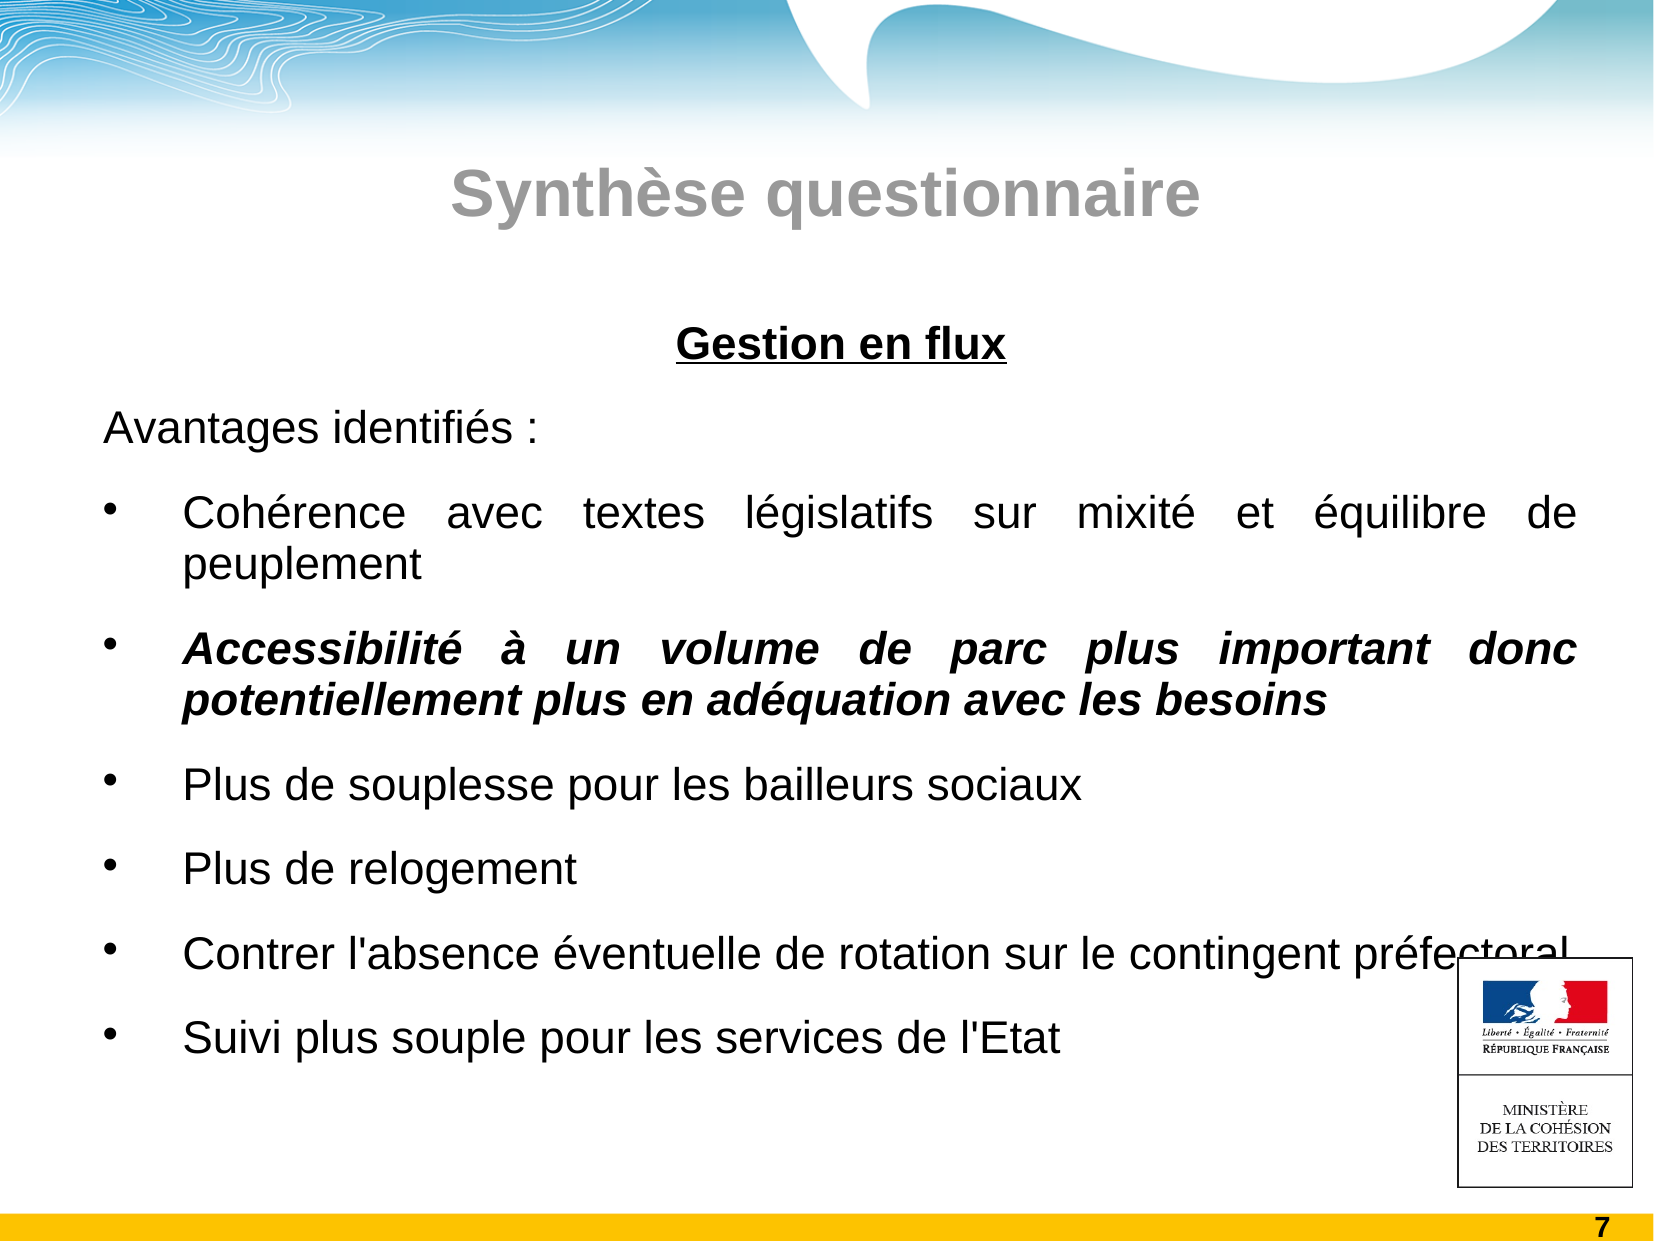

Synthèse questionnaire
Gestion en flux
Avantages identifiés :
Cohérence avec textes législatifs sur mixité et équilibre de peuplement
Accessibilité à un volume de parc plus important donc potentiellement plus en adéquation avec les besoins
Plus de souplesse pour les bailleurs sociaux
Plus de relogement
Contrer l'absence éventuelle de rotation sur le contingent préfectoral
Suivi plus souple pour les services de l'Etat